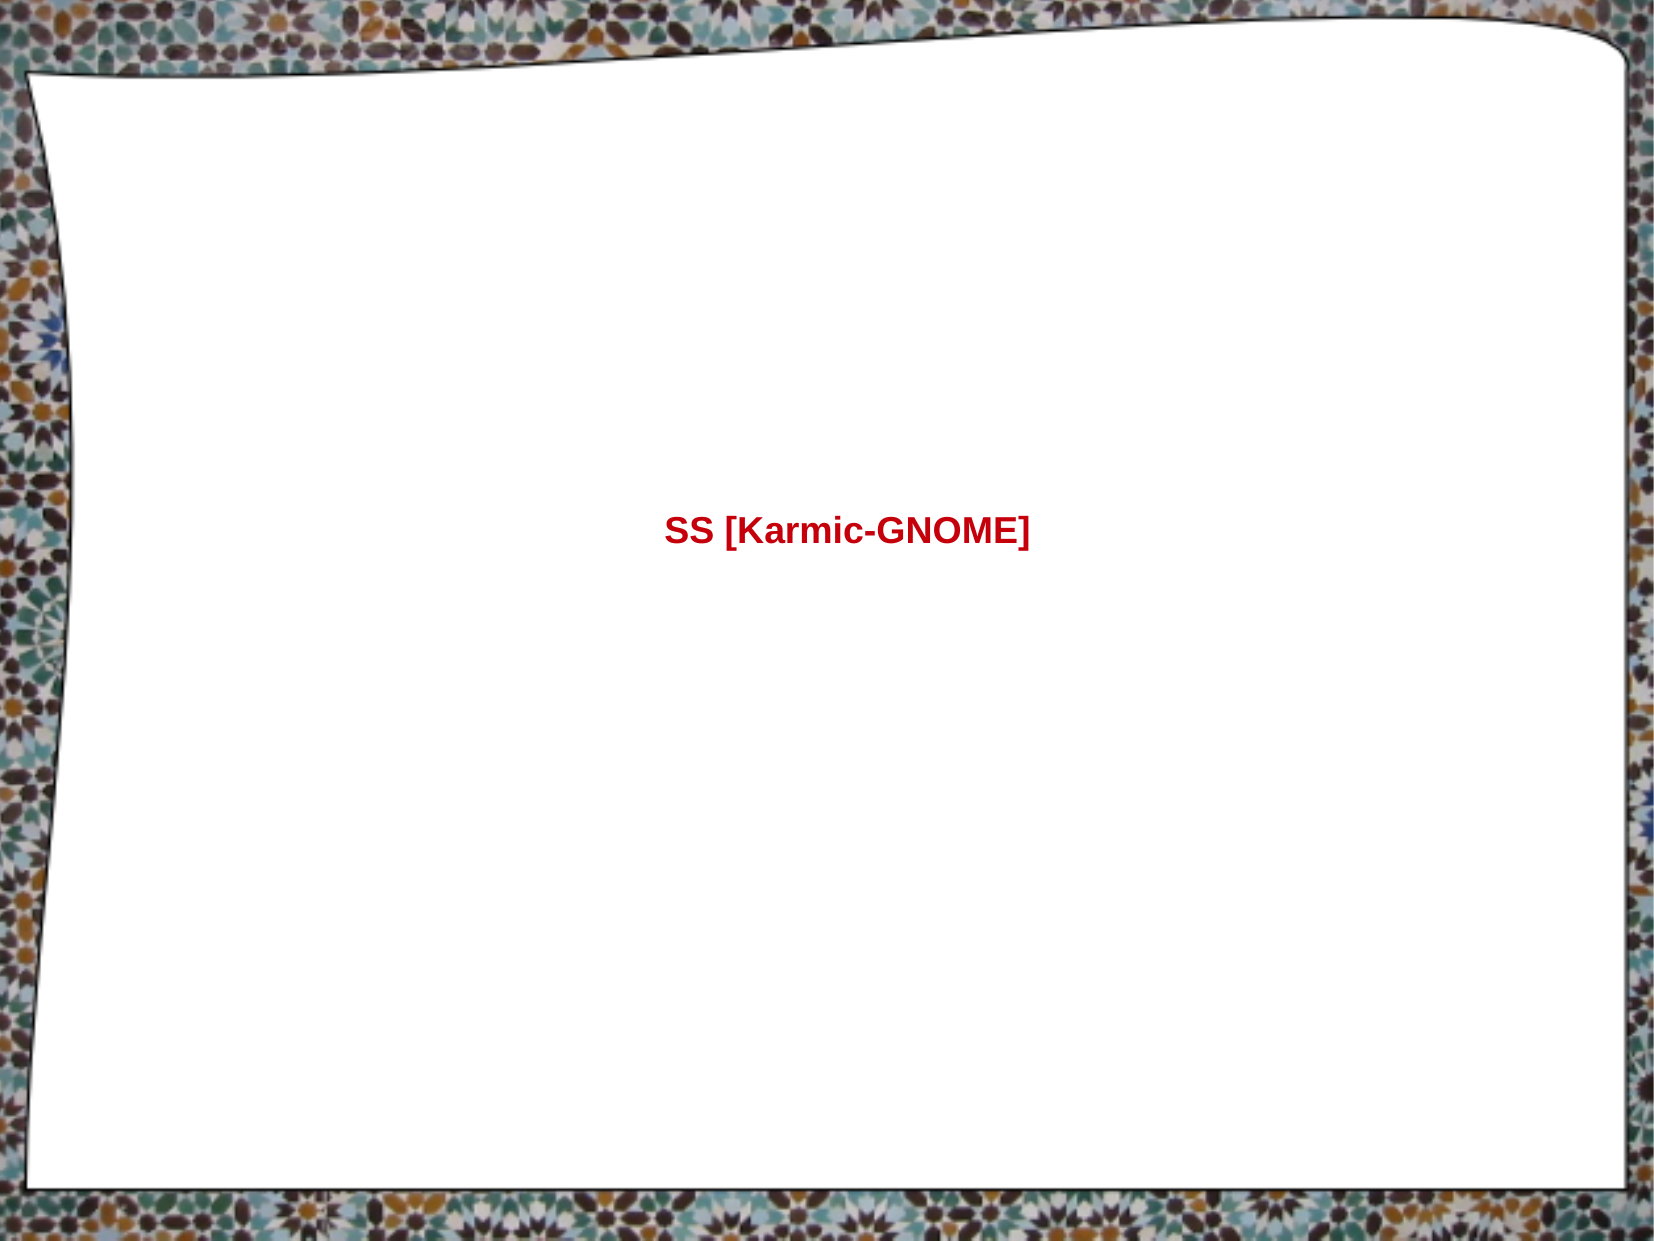

SS [Karmic-GNOME]
Linux : Le quoi, le pourquoi et le comment (Nibrass/Oujda)